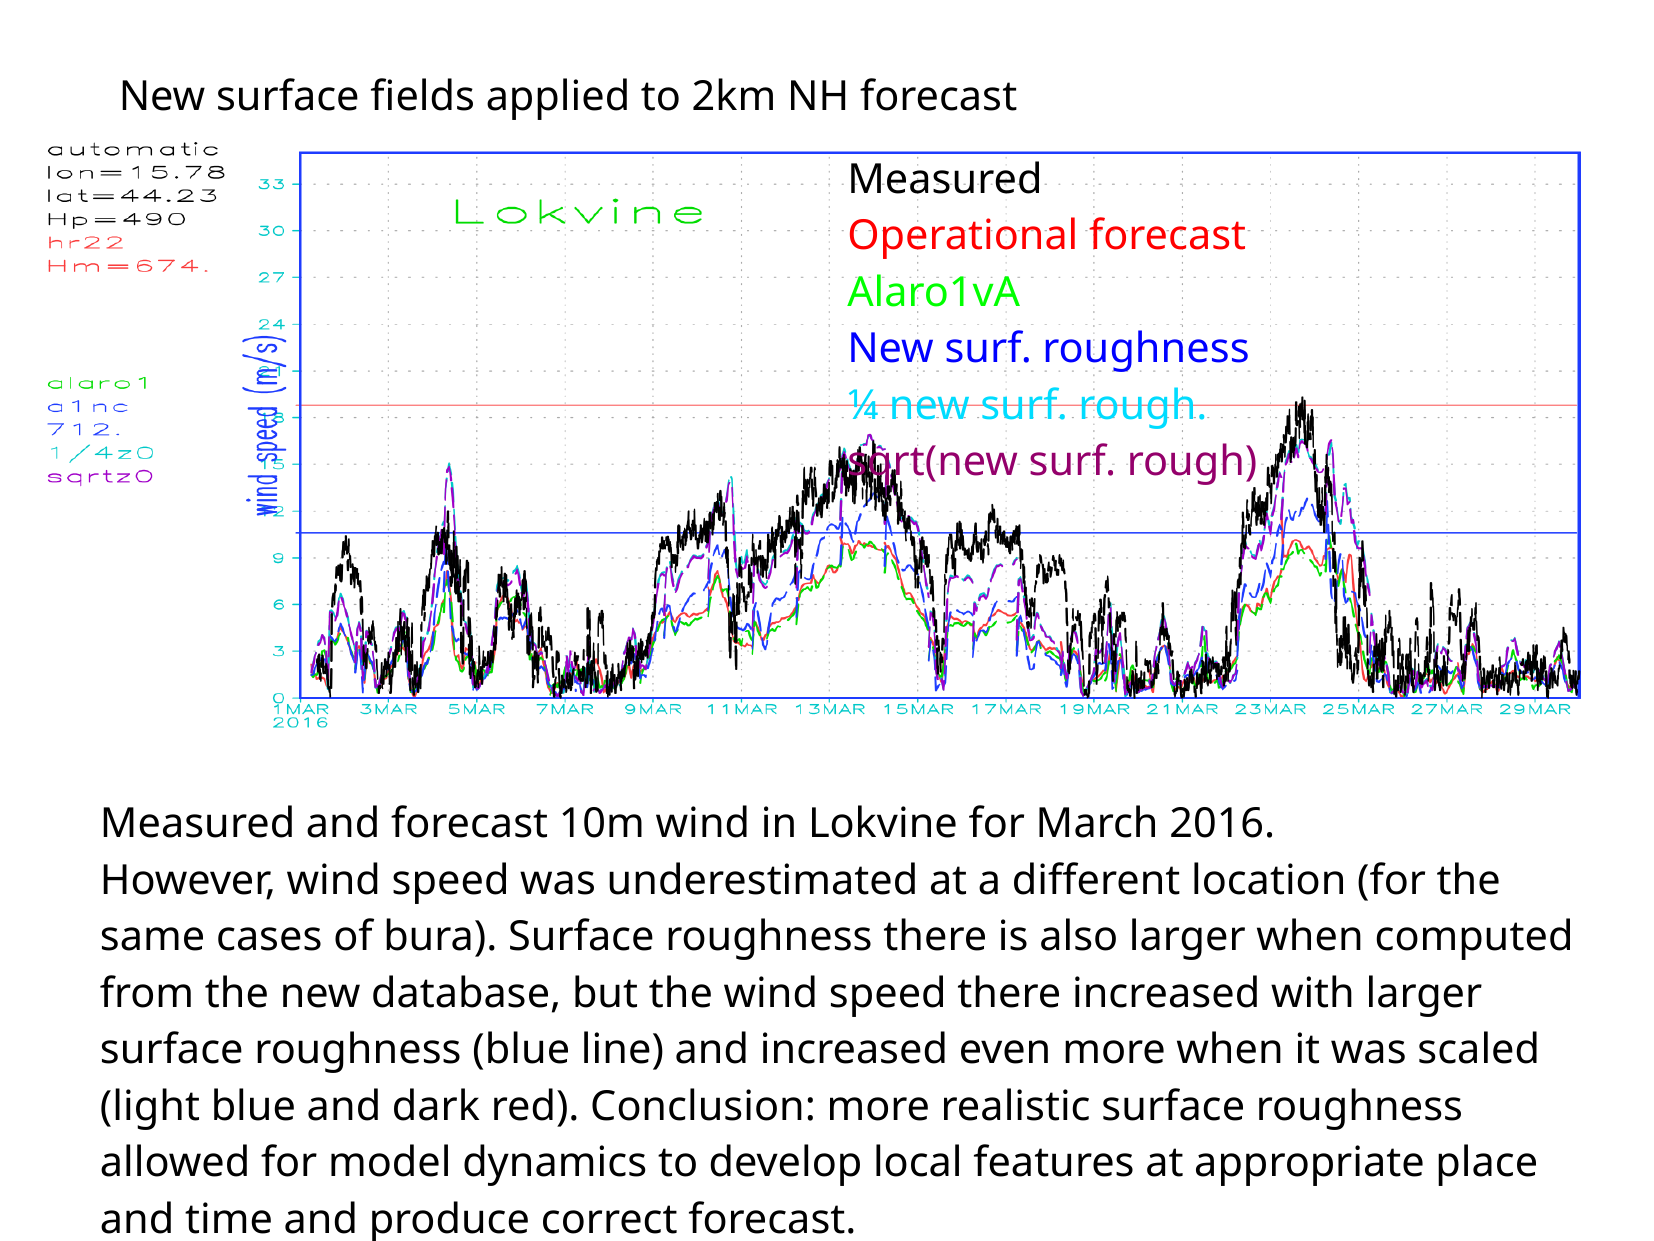

#
New surface fields applied to 2km NH forecast
Measured
Operational forecast
Alaro1vA
New surf. roughness
¼ new surf. rough.
sqrt(new surf. rough)
Measured and forecast 10m wind in Lokvine for March 2016.
However, wind speed was underestimated at a different location (for the same cases of bura). Surface roughness there is also larger when computed from the new database, but the wind speed there increased with larger surface roughness (blue line) and increased even more when it was scaled (light blue and dark red). Conclusion: more realistic surface roughness allowed for model dynamics to develop local features at appropriate place and time and produce correct forecast.